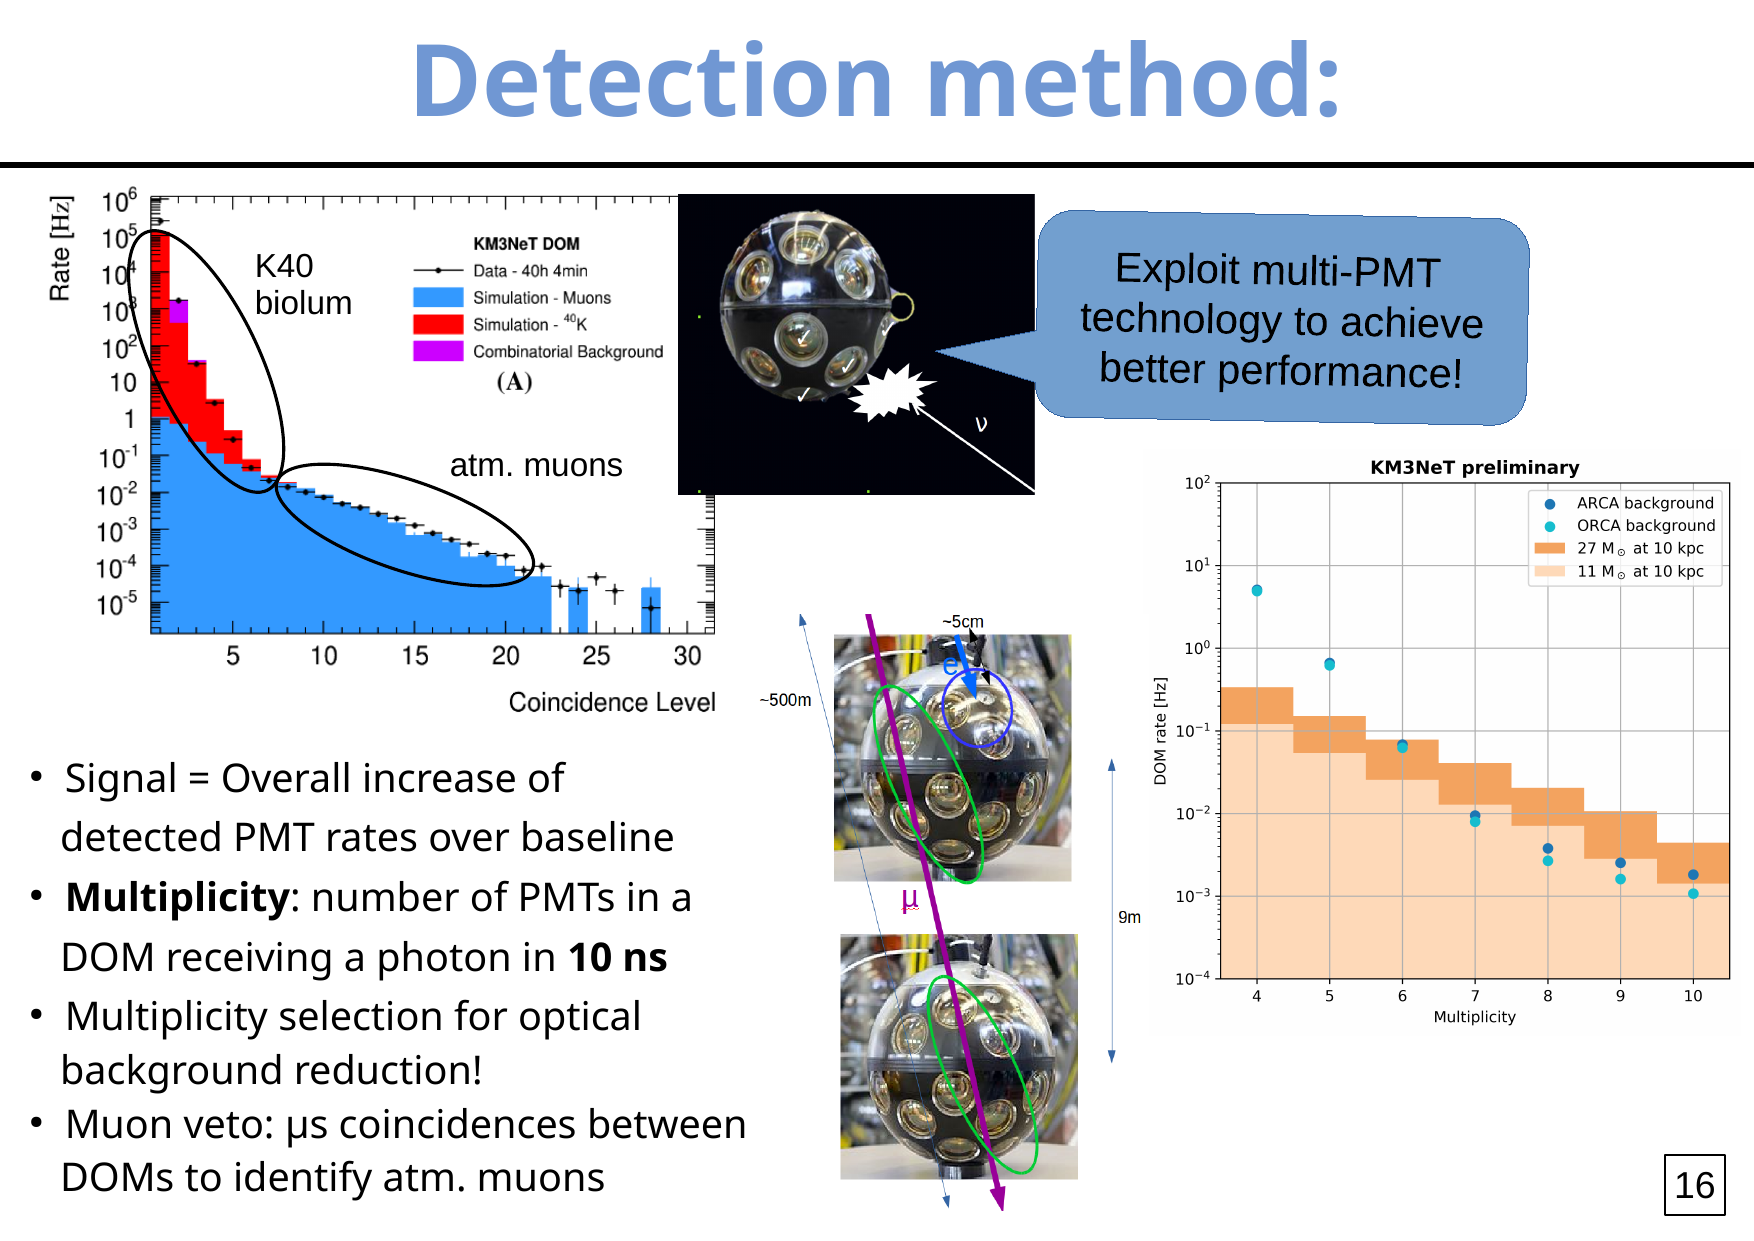

Detection method:
Exploit multi-PMT
 technology to achieve
better performance!
K40
biolum
atm. muons
Signal = Overall increase of
 detected PMT rates over baseline
Multiplicity: number of PMTs in a
 DOM receiving a photon in 10 ns
Multiplicity selection for optical
 background reduction!
Muon veto: μs coincidences between
 DOMs to identify atm. muons
16